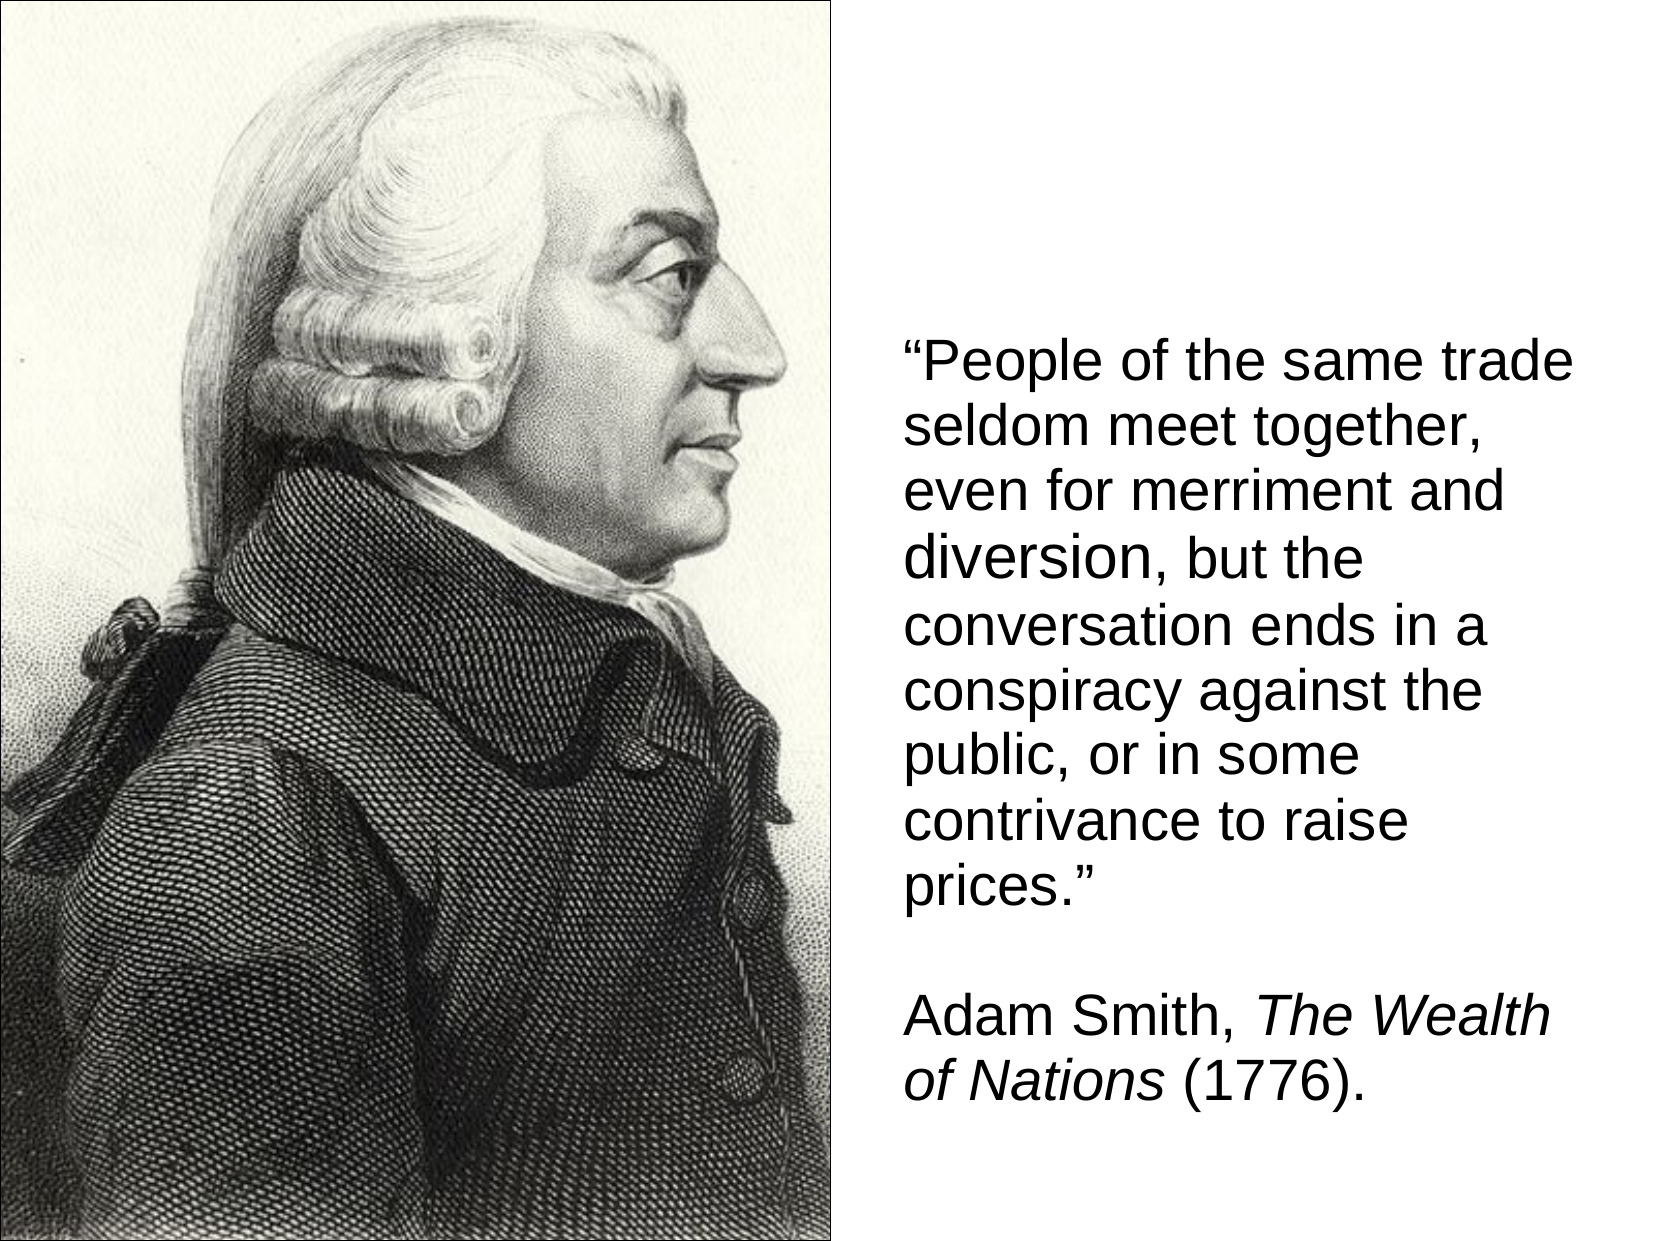

“People of the same trade seldom meet together, even for merriment and diversion, but the conversation ends in a conspiracy against the public, or in some contrivance to raise prices.”
Adam Smith, The Wealth of Nations (1776).